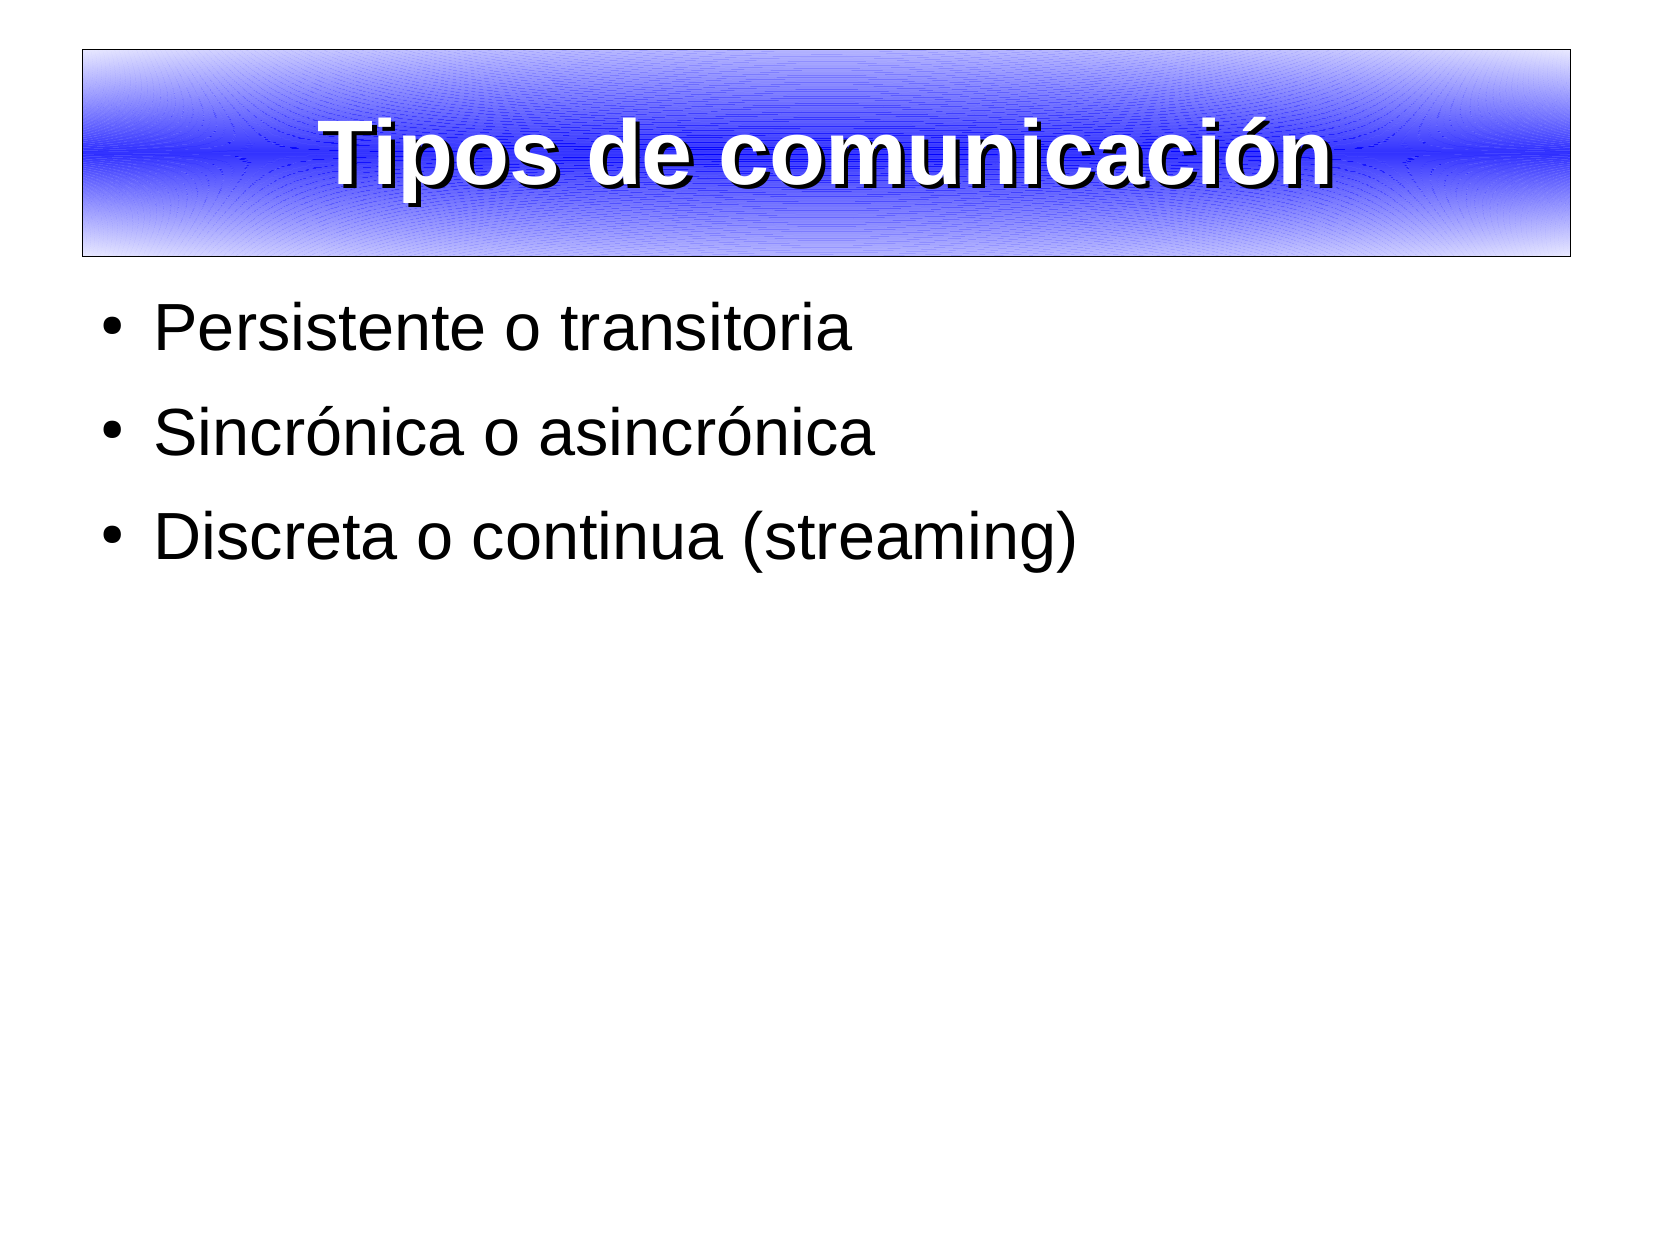

# Tipos de comunicación
Persistente o transitoria
Sincrónica o asincrónica
Discreta o continua (streaming)